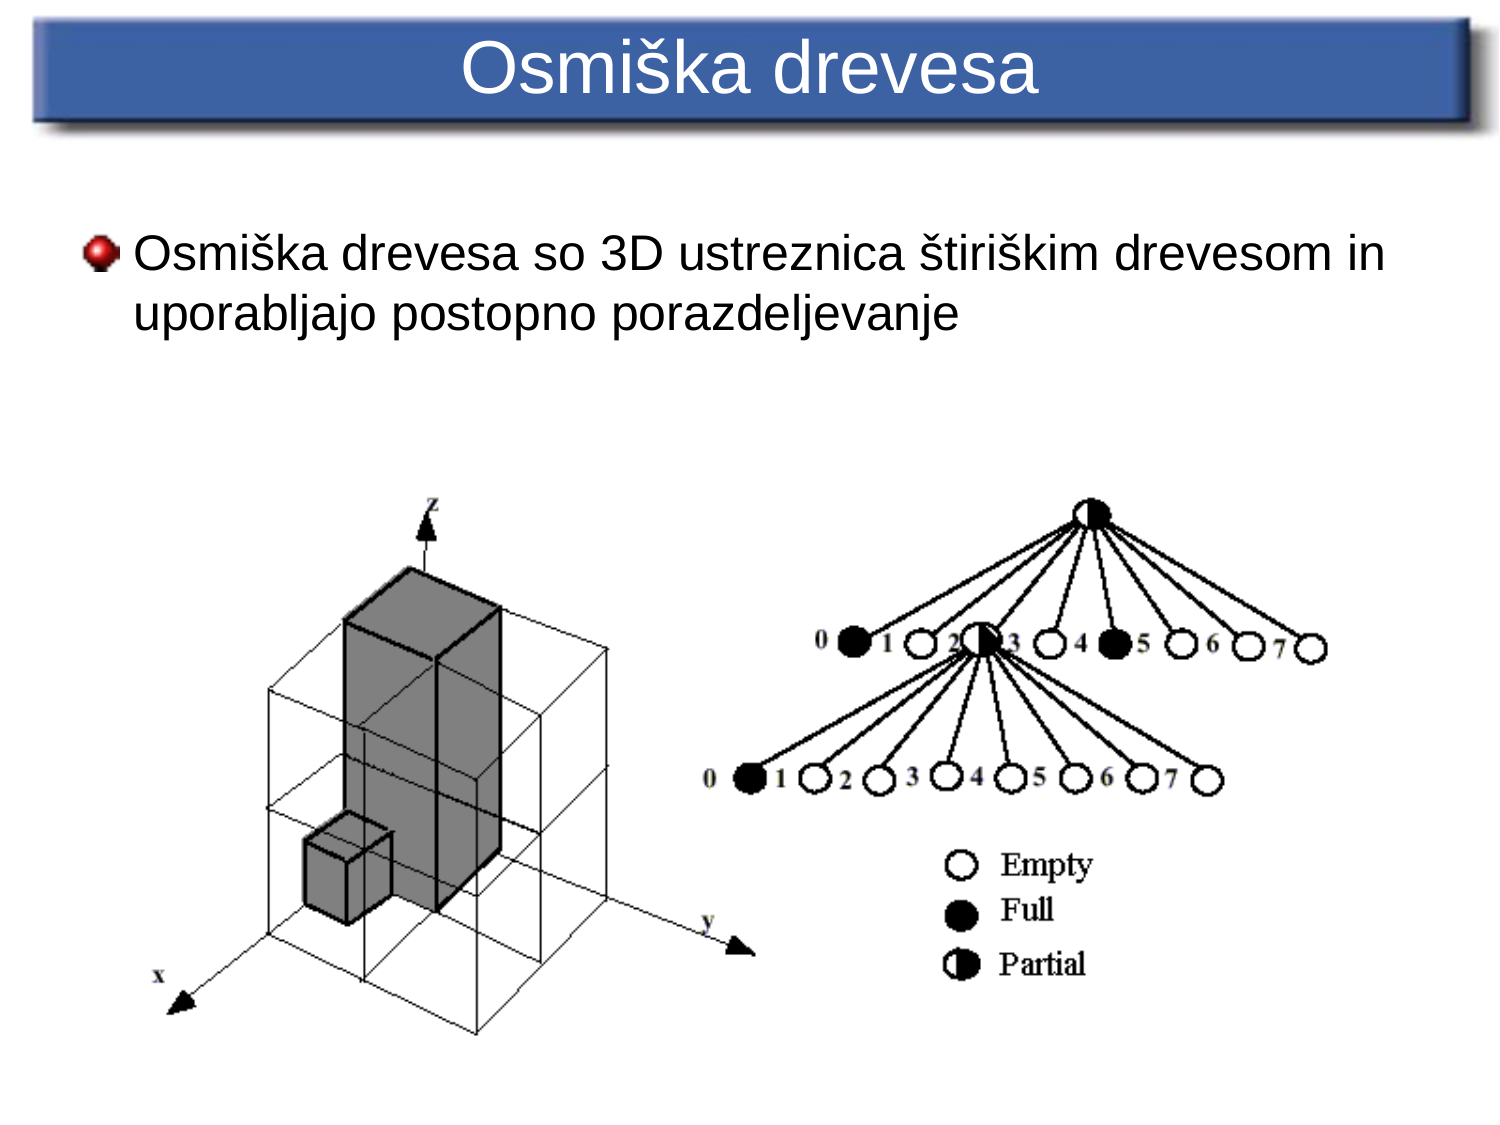

# Osmiška drevesa
Osmiška drevesa so 3D ustreznica štiriškim drevesom in uporabljajo postopno porazdeljevanje